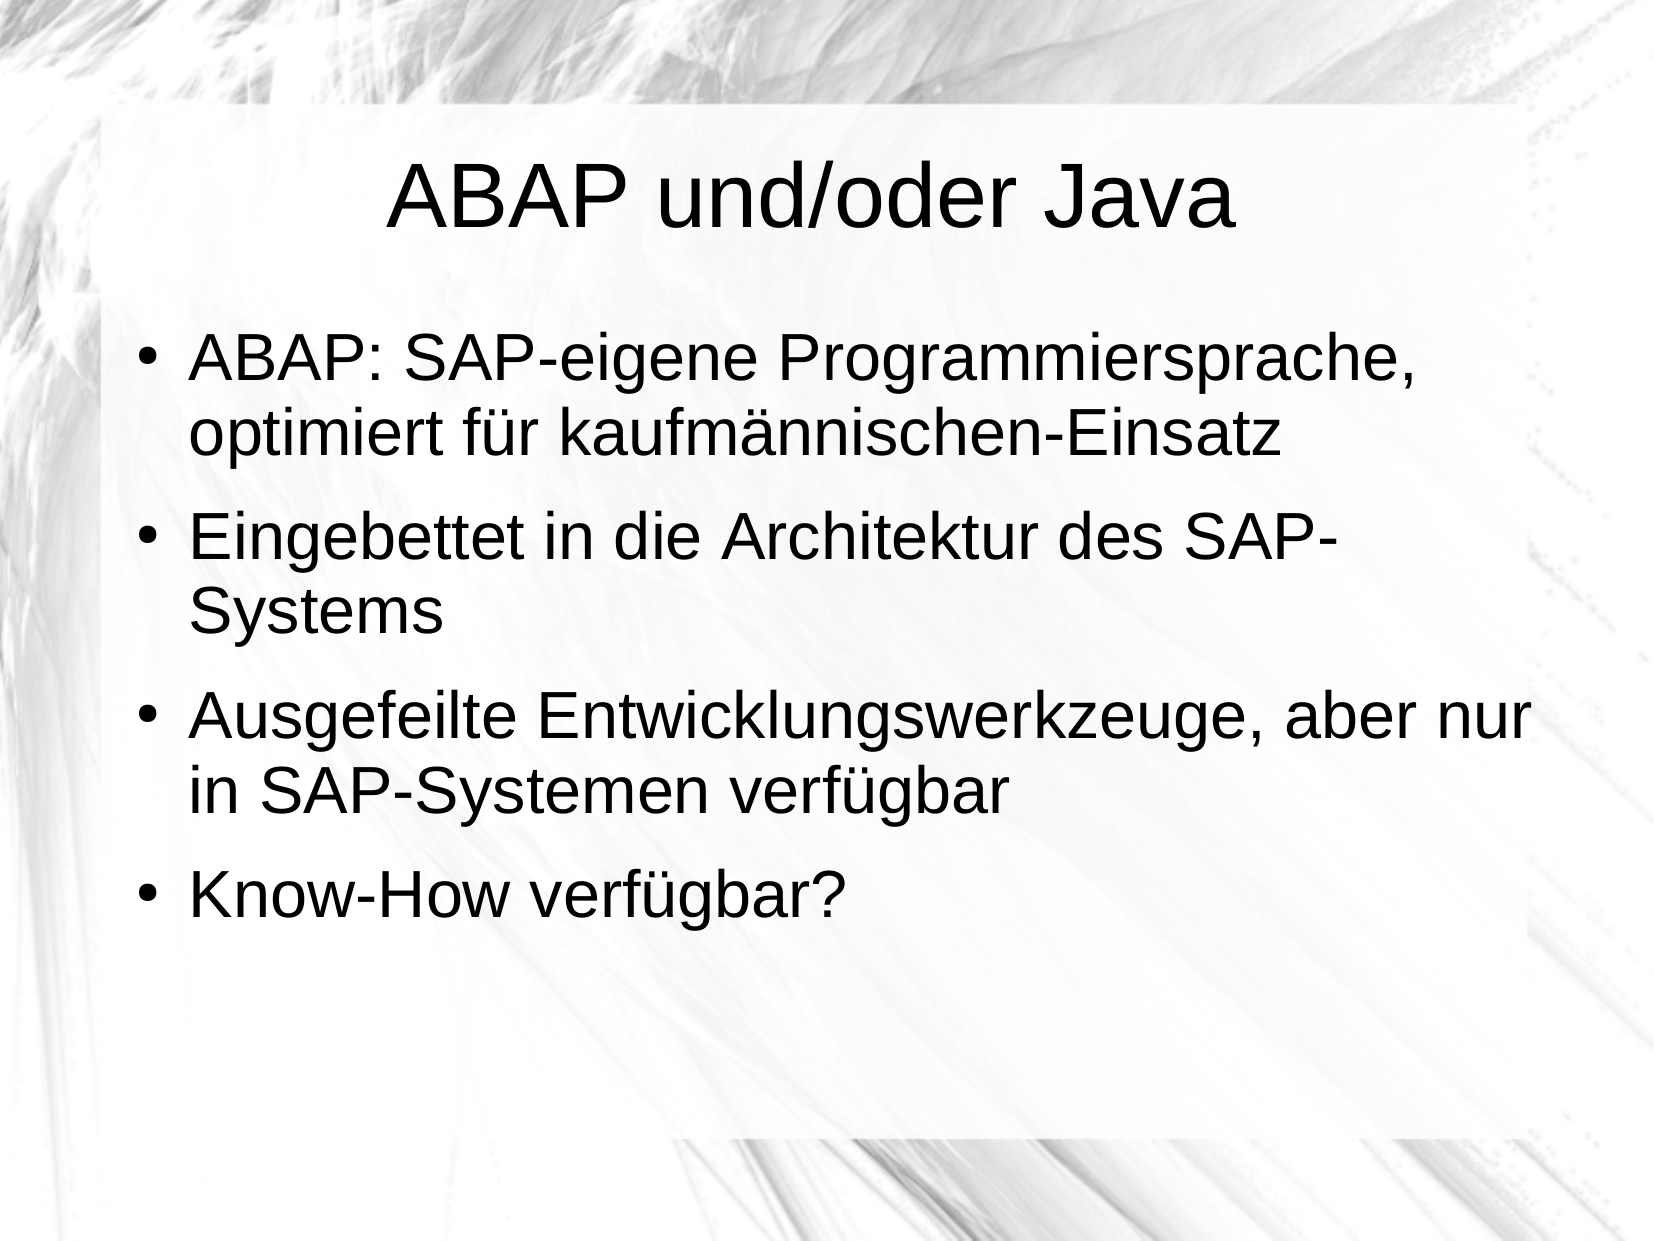

# ABAP und/oder Java
ABAP: SAP-eigene Programmiersprache, optimiert für kaufmännischen-Einsatz
Eingebettet in die Architektur des SAP-Systems
Ausgefeilte Entwicklungswerkzeuge, aber nur in SAP-Systemen verfügbar
Know-How verfügbar?